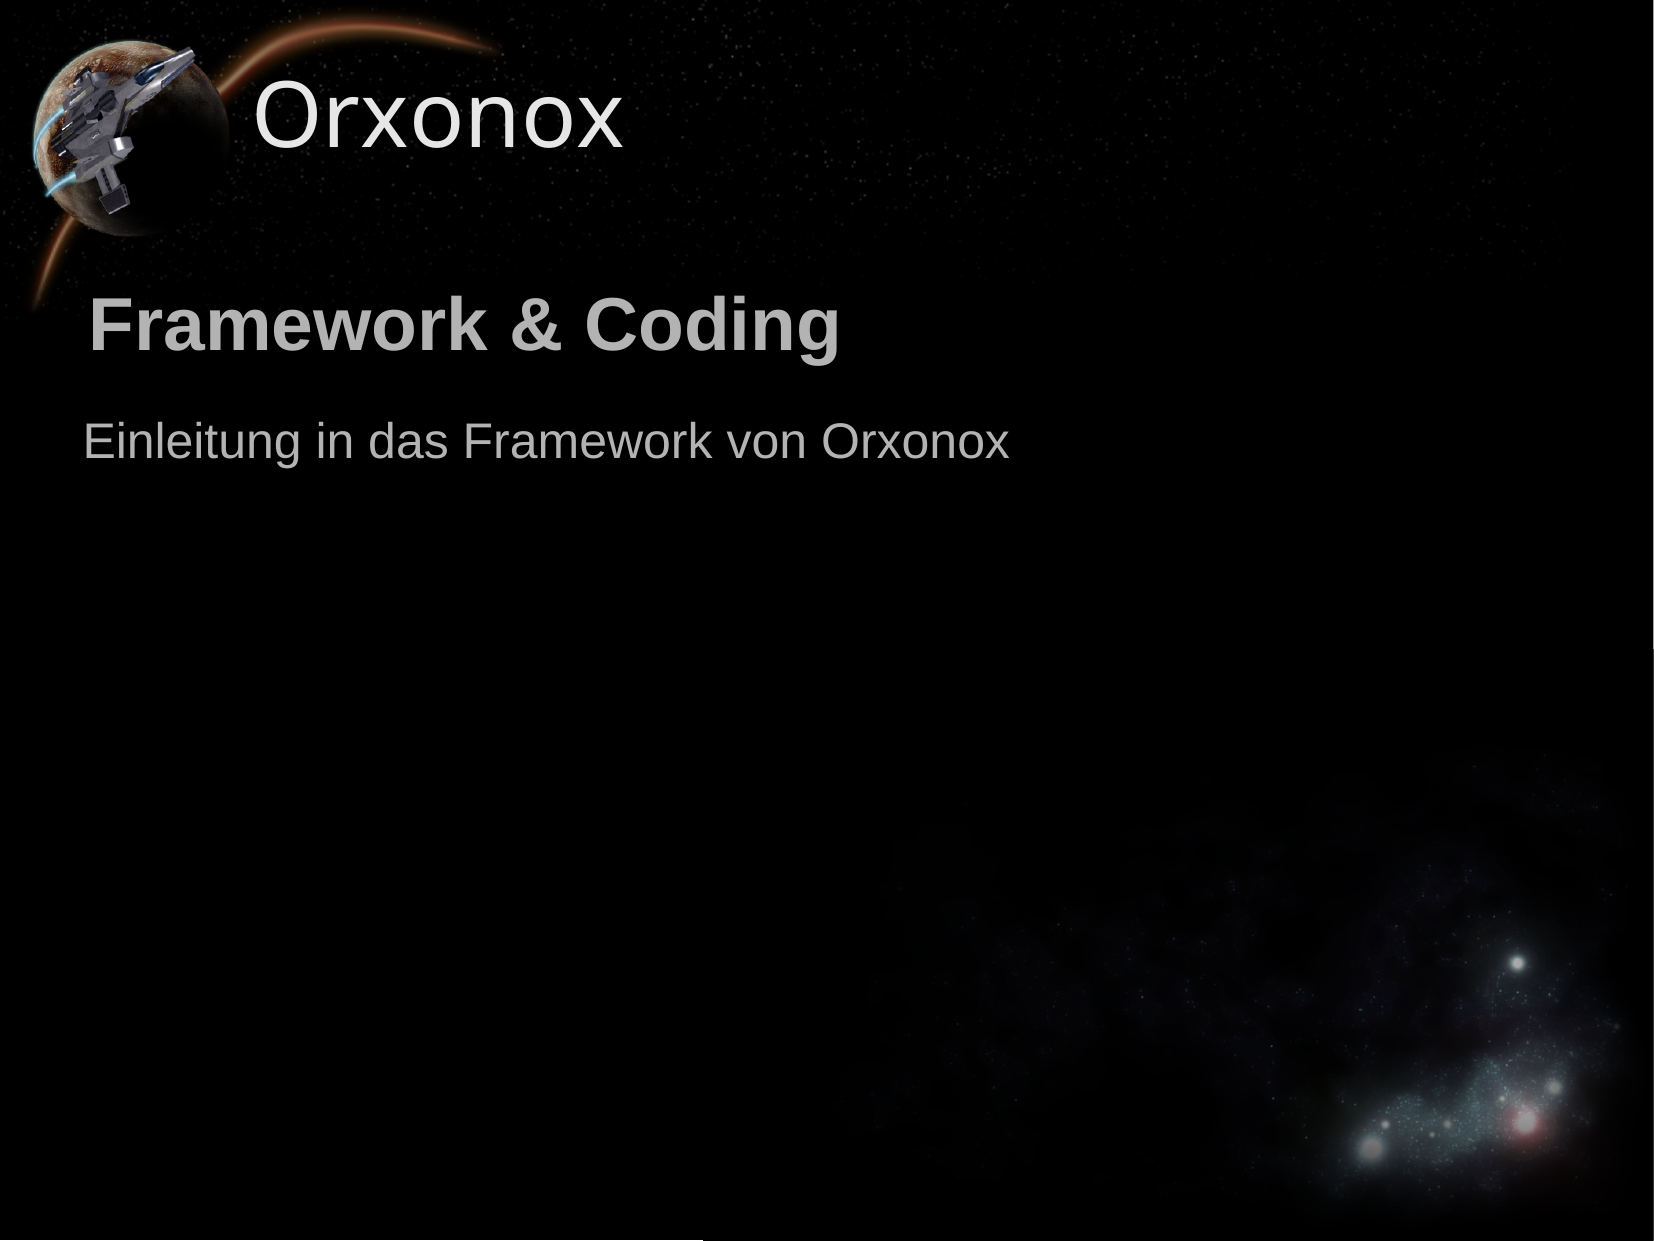

# Framework & Coding
Einleitung in das Framework von Orxonox